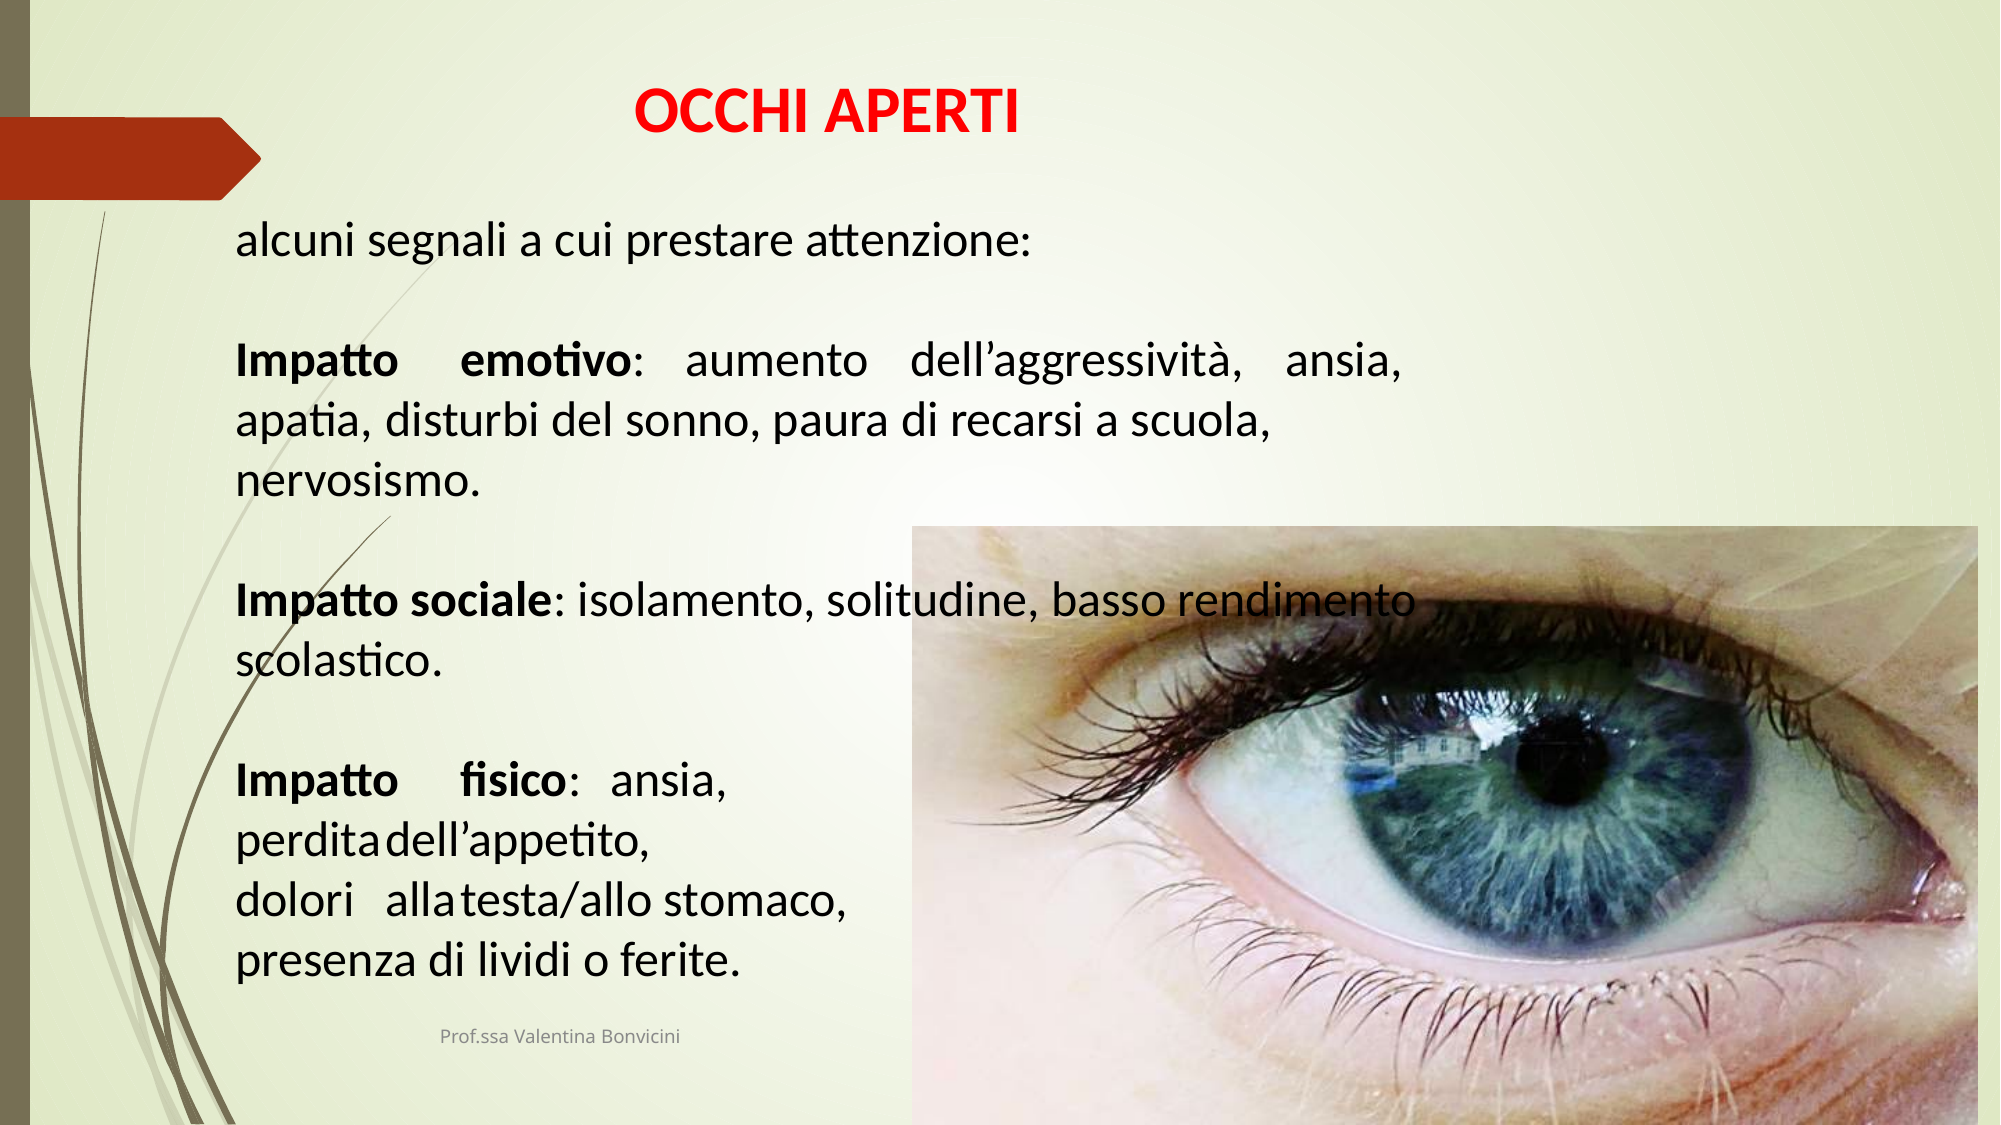

OCCHI APERTI
alcuni segnali a cui prestare attenzione:
Impatto	emotivo:	aumento	dell’aggressività,	ansia,	apatia,	disturbi del sonno, paura di recarsi a scuola, nervosismo.
Impatto sociale: isolamento, solitudine, basso rendimento scolastico.
Impatto	fisico:	ansia,
perdita	dell’appetito,
dolori	alla	testa/allo stomaco,
presenza di lividi o ferite.
Prof.ssa Valentina Bonvicini
Questa foto di Autore sconosciuto è concesso in licenza da CC BY